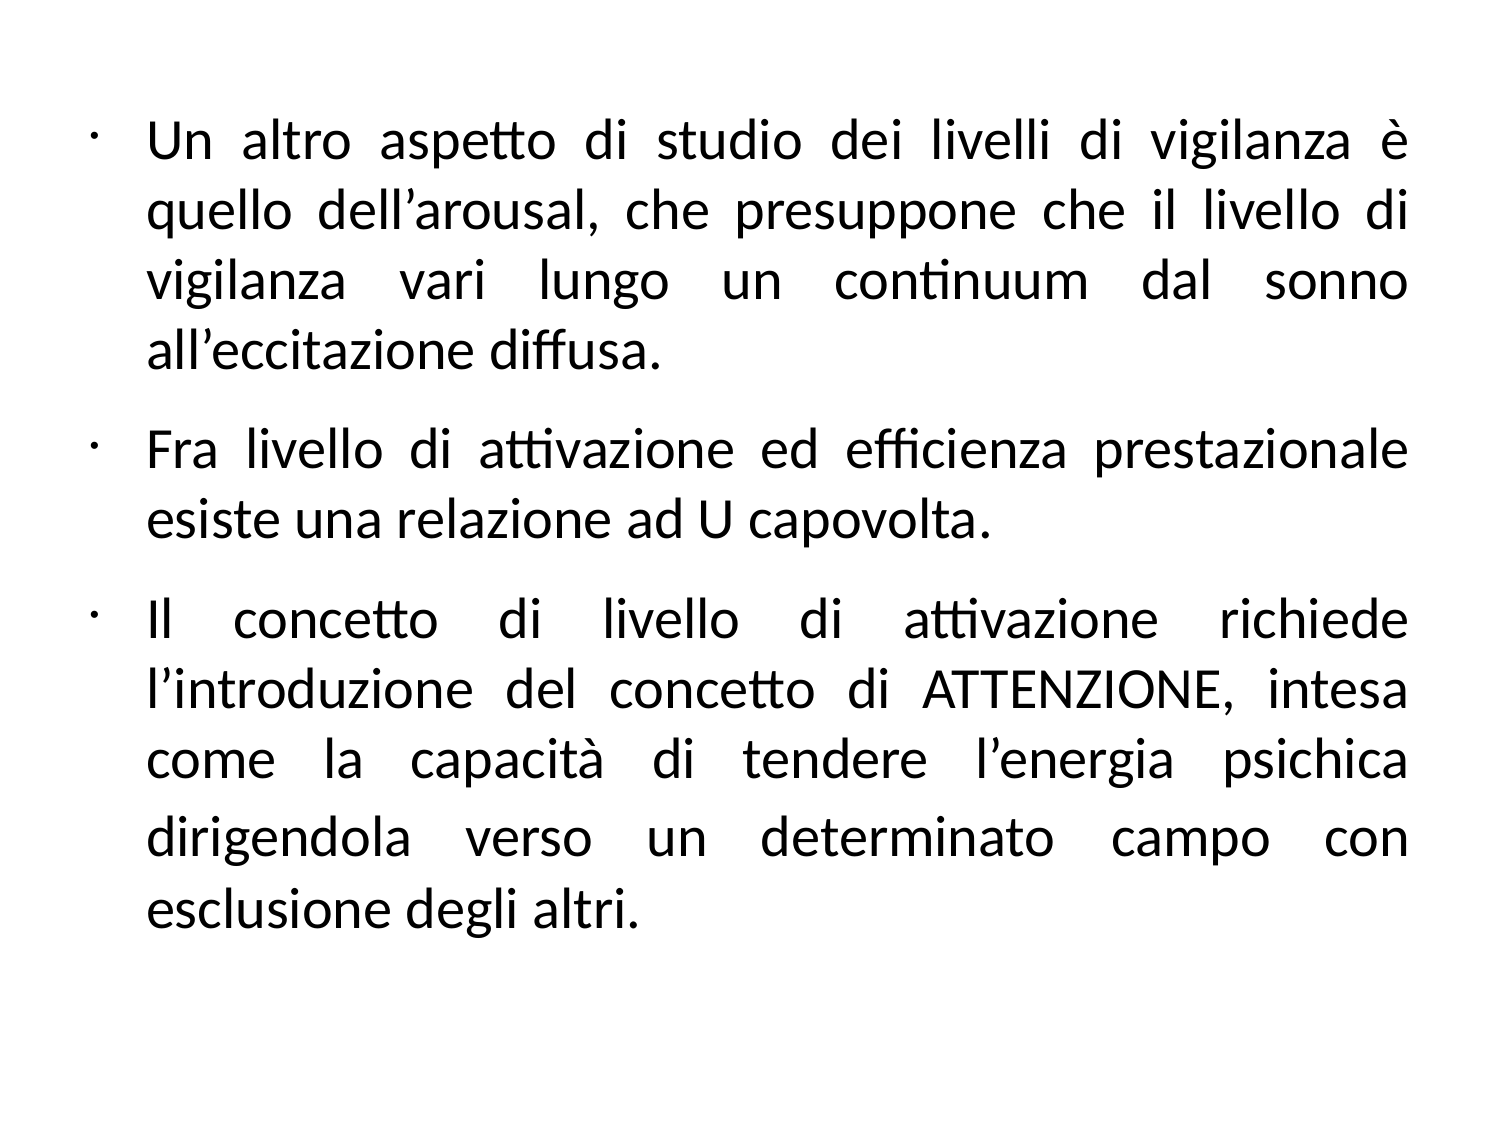

#
Un altro aspetto di studio dei livelli di vigilanza è quello dell’arousal, che presuppone che il livello di vigilanza vari lungo un continuum dal sonno all’eccitazione diffusa.
Fra livello di attivazione ed efficienza prestazionale esiste una relazione ad U capovolta.
Il concetto di livello di attivazione richiede l’introduzione del concetto di ATTENZIONE, intesa come la capacità di tendere l’energia psichica dirigendola verso un determinato campo con esclusione degli altri.